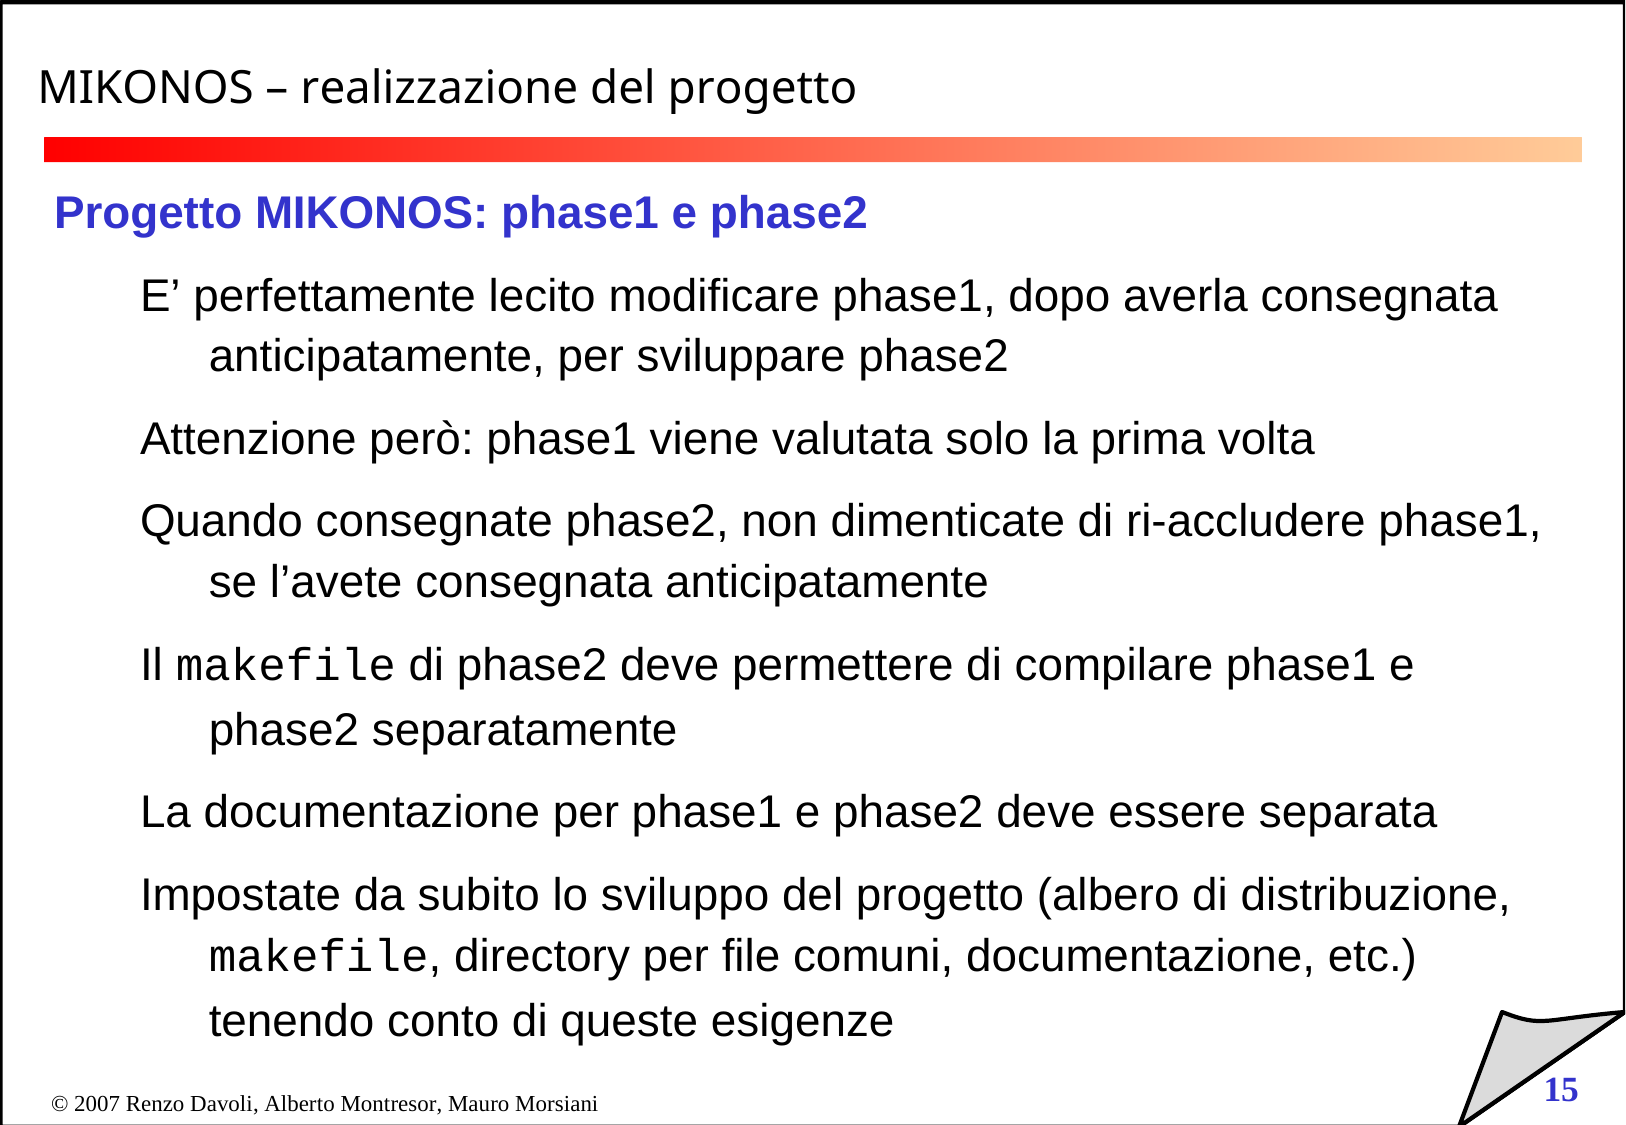

# MIKONOS – realizzazione del progetto
Progetto MIKONOS: phase1 e phase2
E’ perfettamente lecito modificare phase1, dopo averla consegnata anticipatamente, per sviluppare phase2
Attenzione però: phase1 viene valutata solo la prima volta
Quando consegnate phase2, non dimenticate di ri-accludere phase1, se l’avete consegnata anticipatamente
Il makefile di phase2 deve permettere di compilare phase1 e phase2 separatamente
La documentazione per phase1 e phase2 deve essere separata
Impostate da subito lo sviluppo del progetto (albero di distribuzione, makefile, directory per file comuni, documentazione, etc.) tenendo conto di queste esigenze